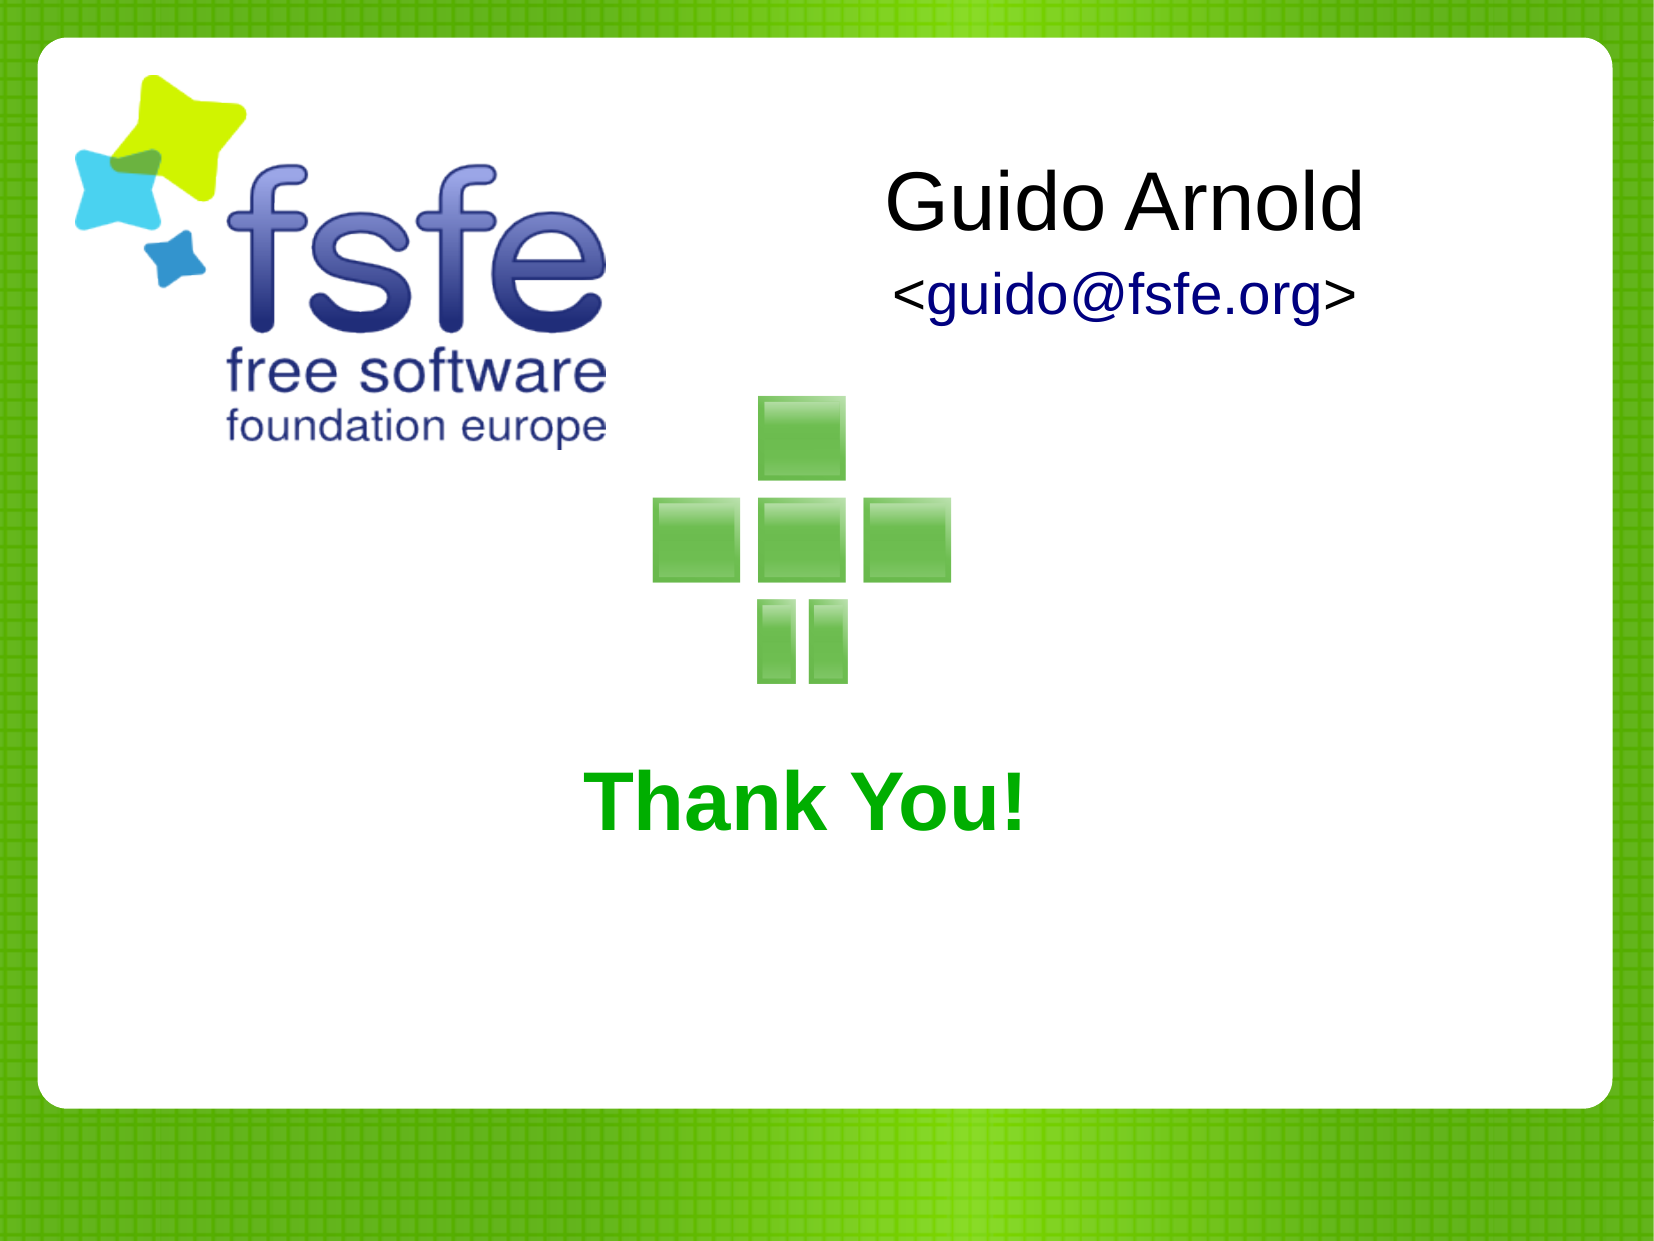

# Guido Arnold
<guido@fsfe.org>
Thank You!
Slides and sources at
l.fsfe.org/guido